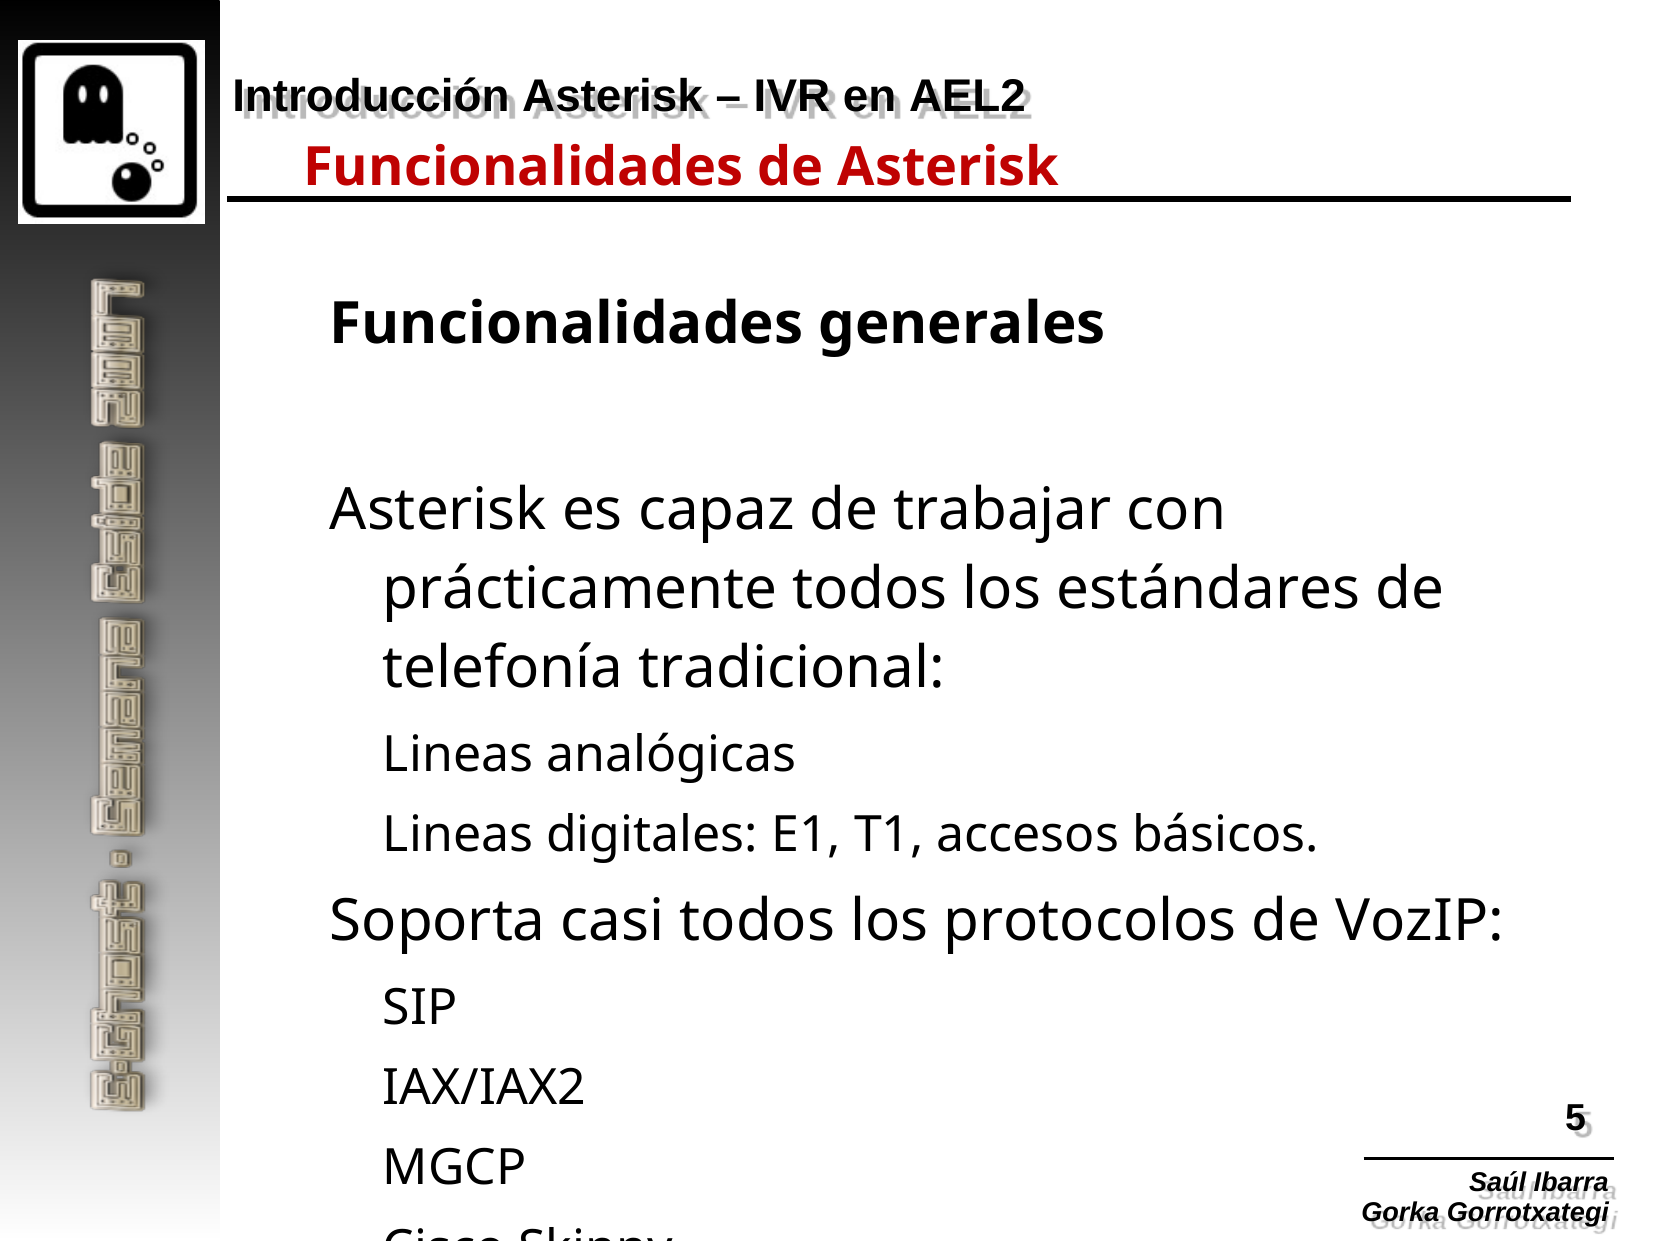

Funcionalidades de Asterisk
# Funcionalidades generales
Asterisk es capaz de trabajar con prácticamente todos los estándares de telefonía tradicional:
Lineas analógicas
Lineas digitales: E1, T1, accesos básicos.
Soporta casi todos los protocolos de VozIP:
SIP
IAX/IAX2
MGCP
Cisco Skinny
...